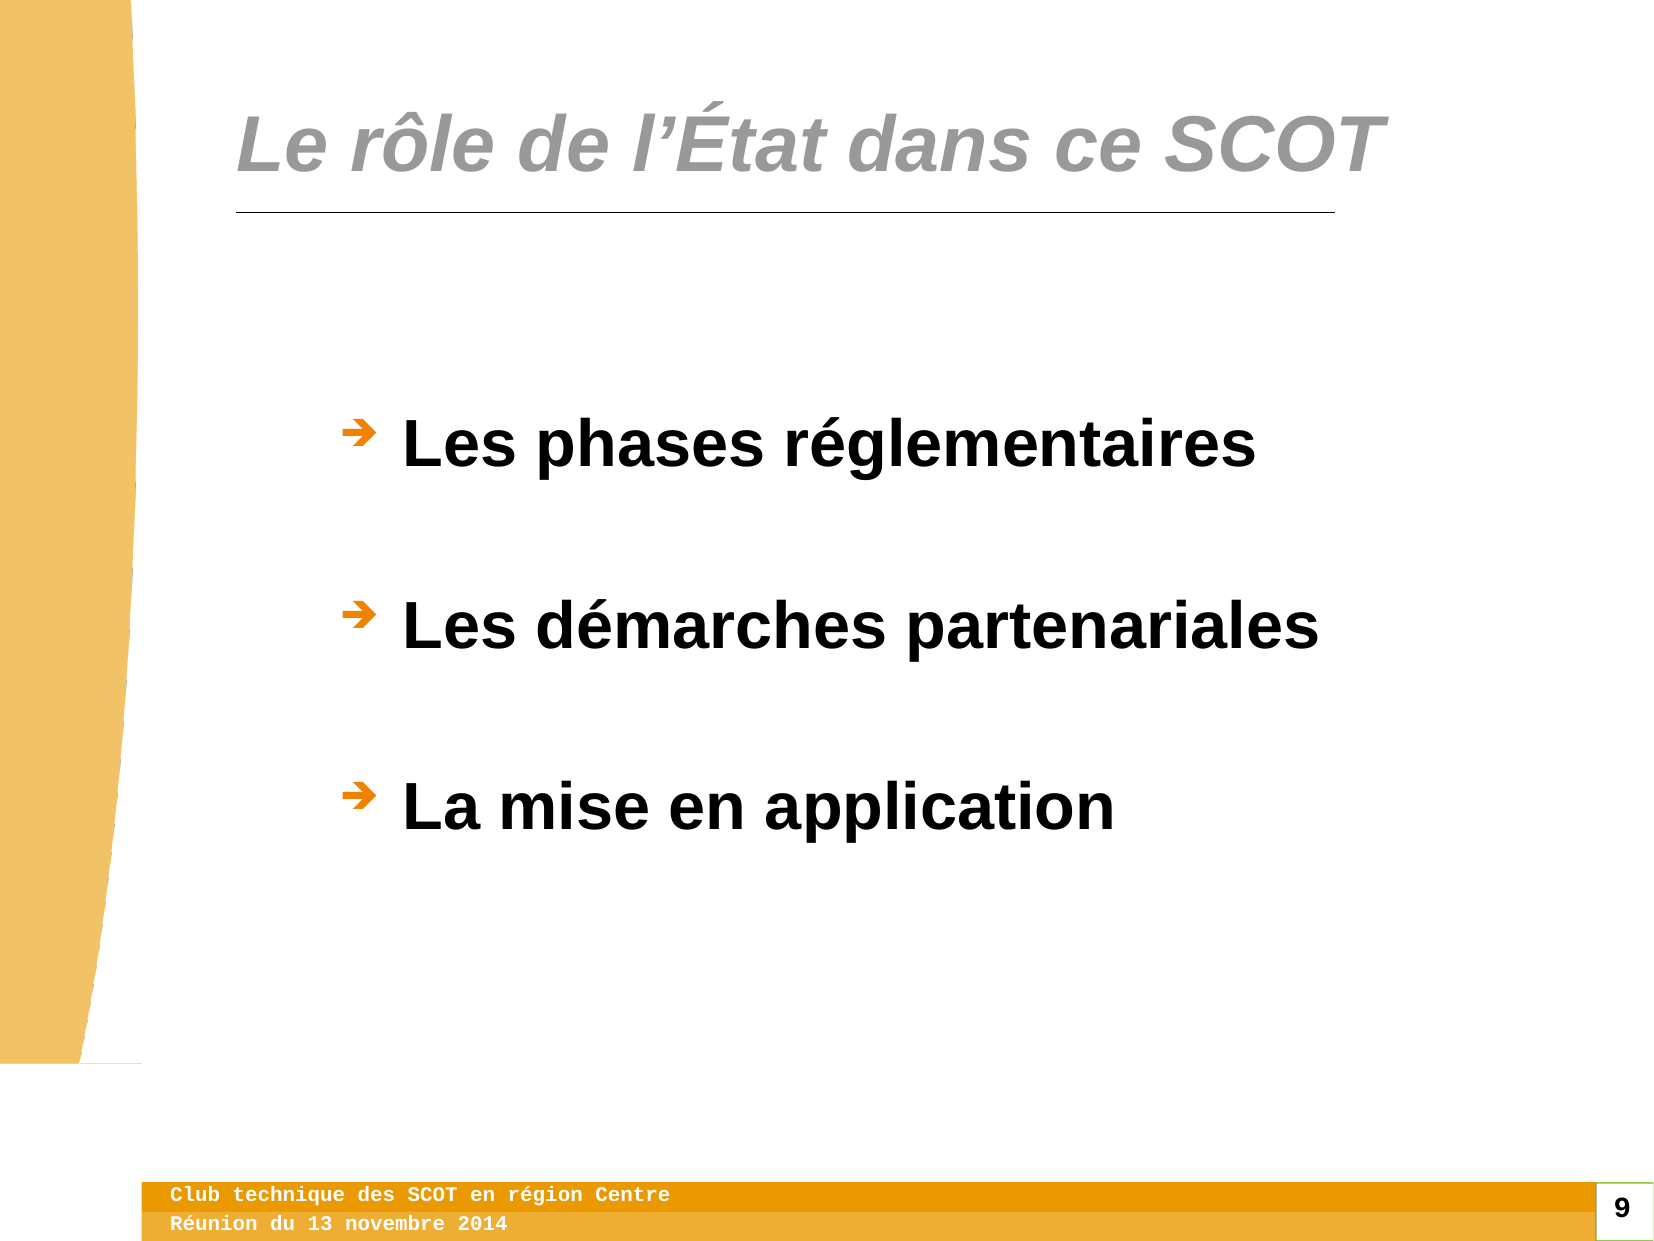

Le rôle de l’État dans ce SCOT
#
 Les phases réglementaires
 Les démarches partenariales
 La mise en application
Club technique des SCOT en région Centre
Réunion du 13 novembre 2014